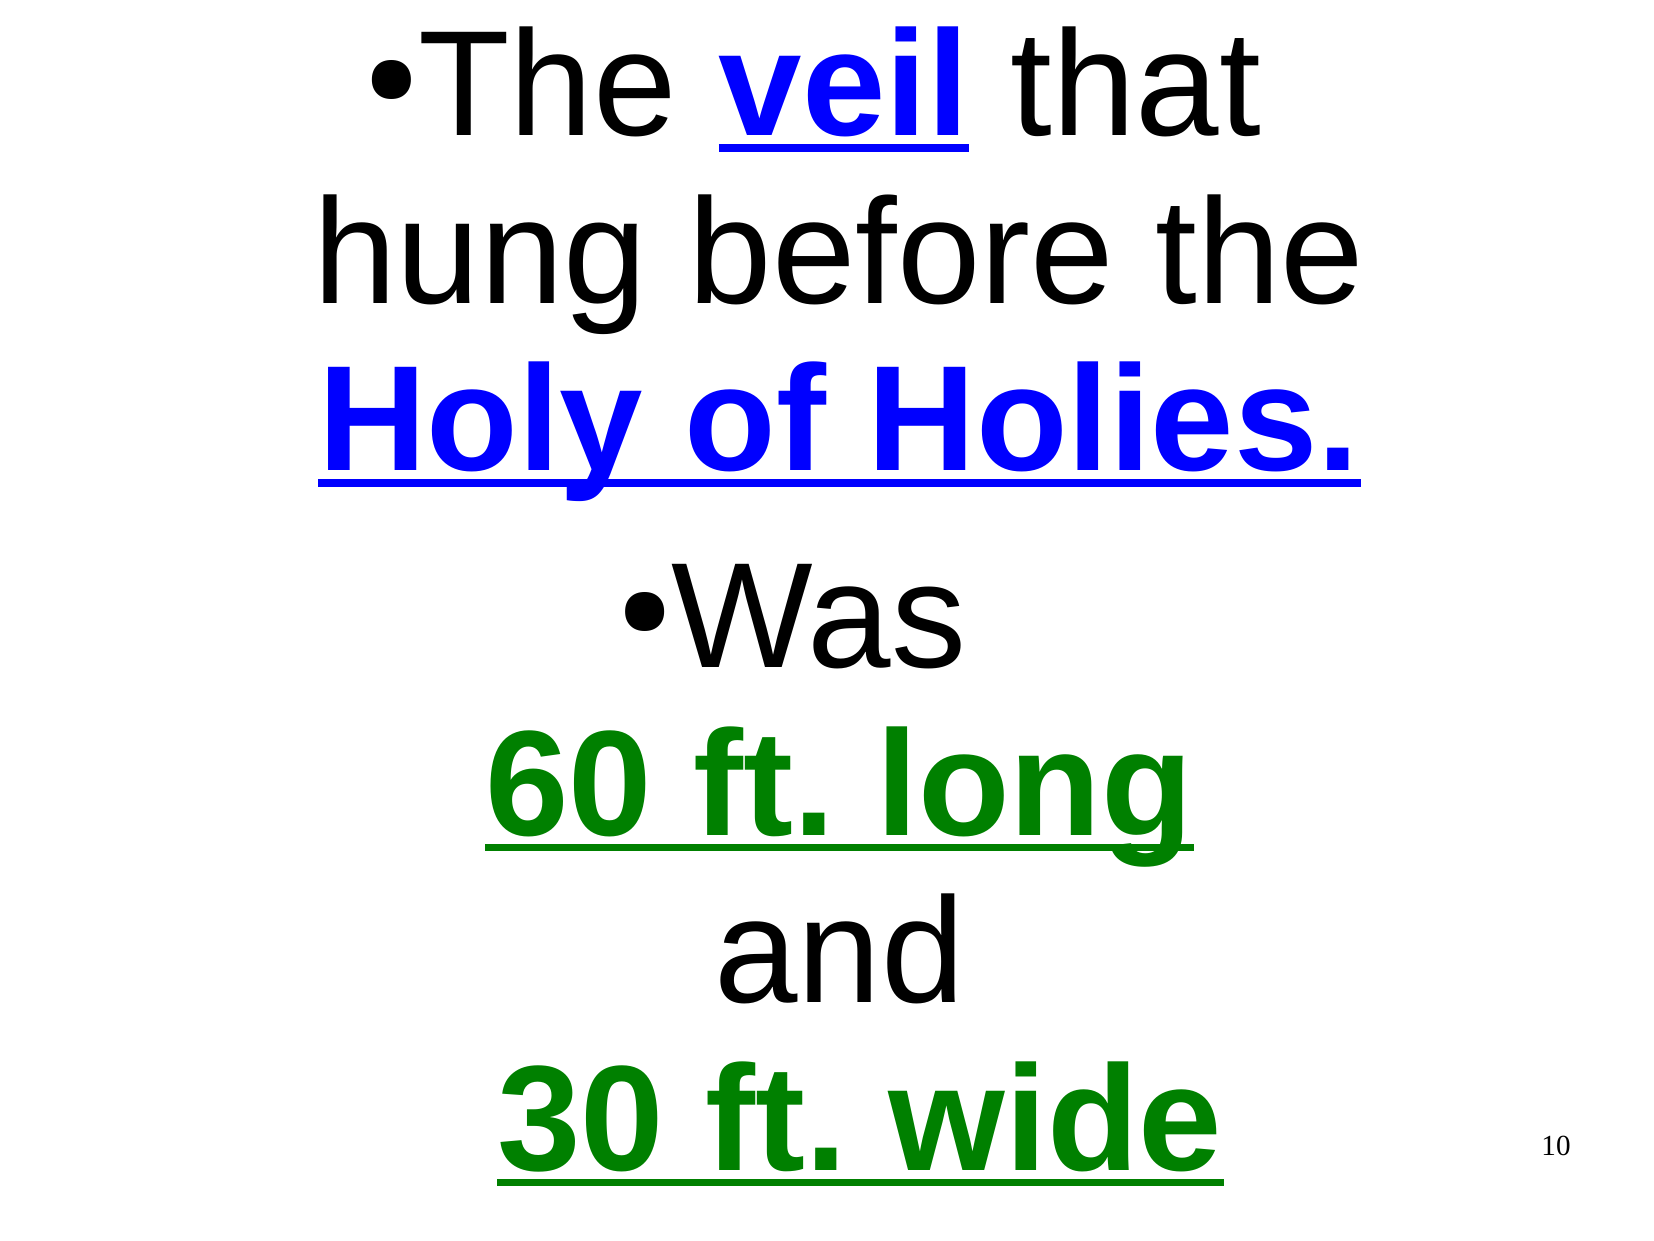

# The veil that hung before the Holy of Holies.
Was
60 ft. long
and
30 ft. wide
10